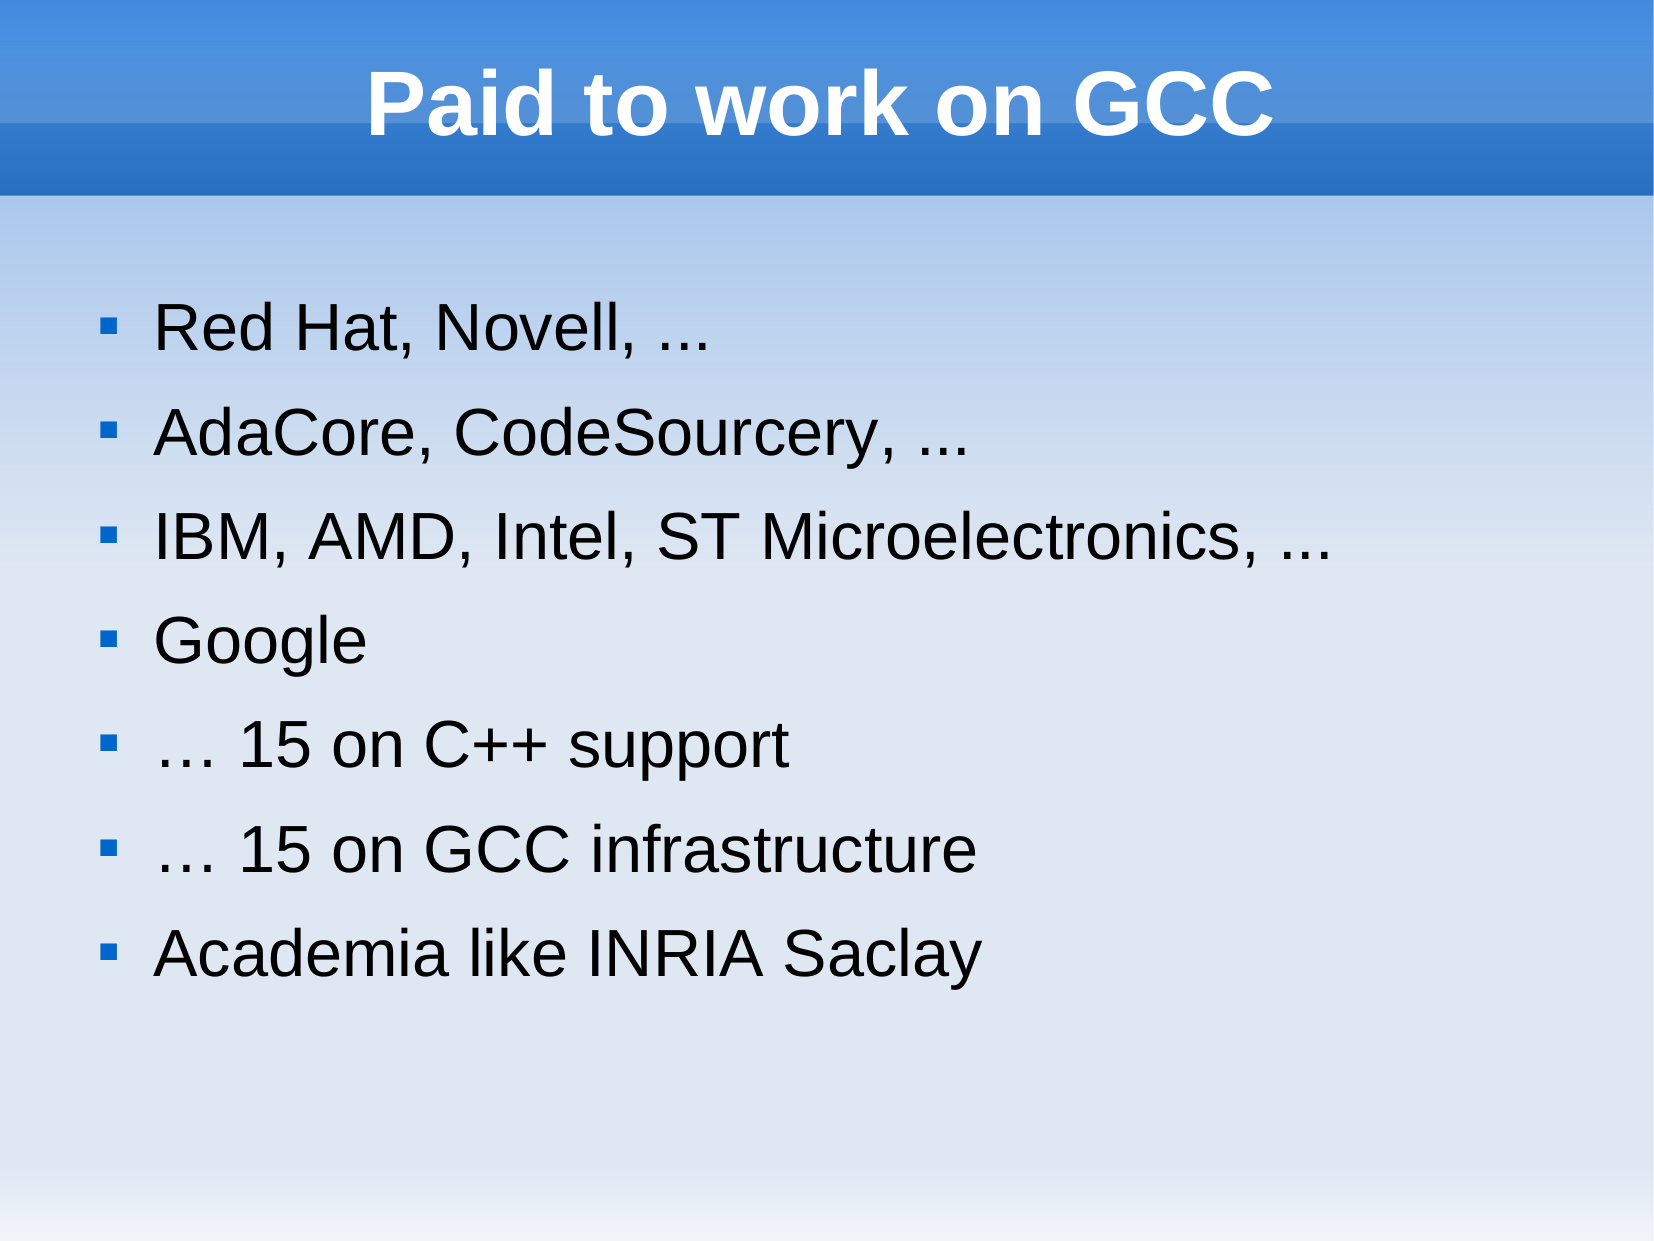

# Paid to work on GCC
Red Hat, Novell, ...
AdaCore, CodeSourcery, ...
IBM, AMD, Intel, ST Microelectronics, ...
Google
… 15 on C++ support
… 15 on GCC infrastructure
Academia like INRIA Saclay